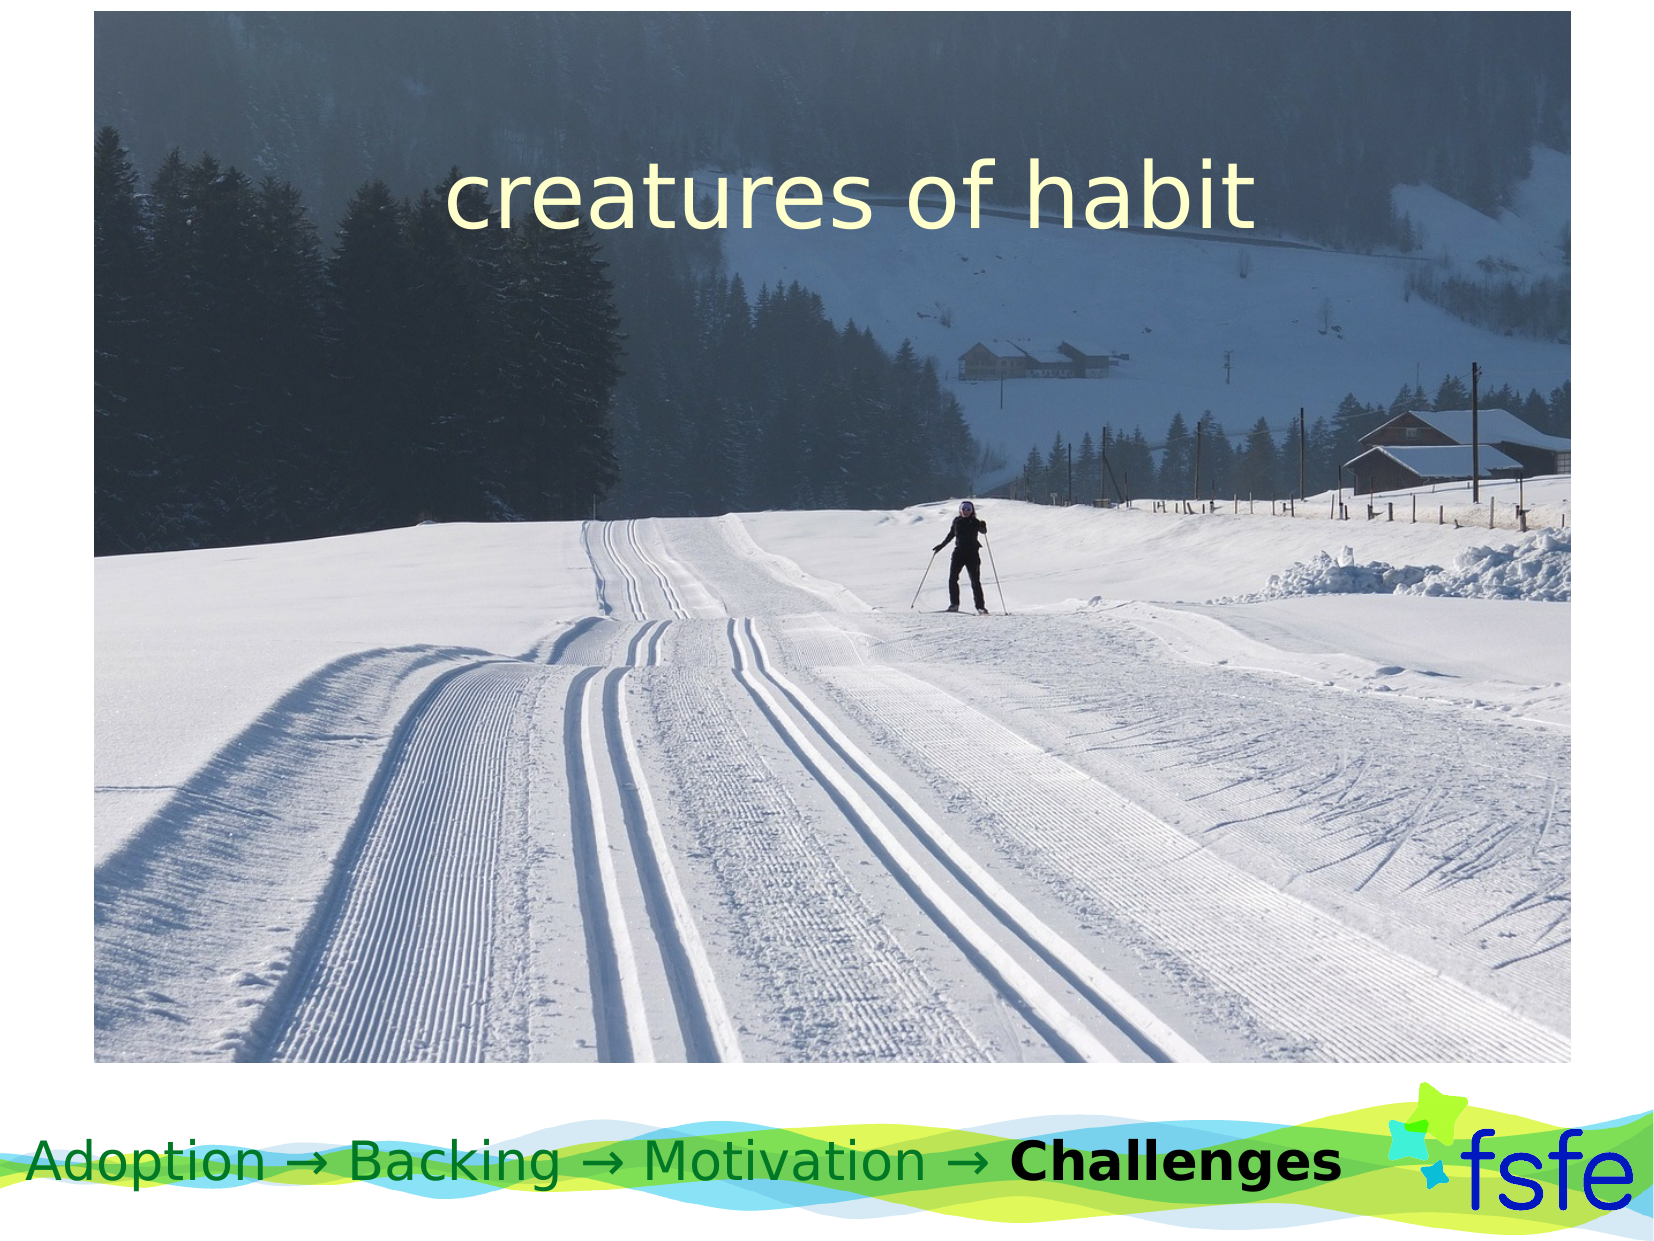

creatures of habit
# Adoption → Backing → Motivation → Challenges